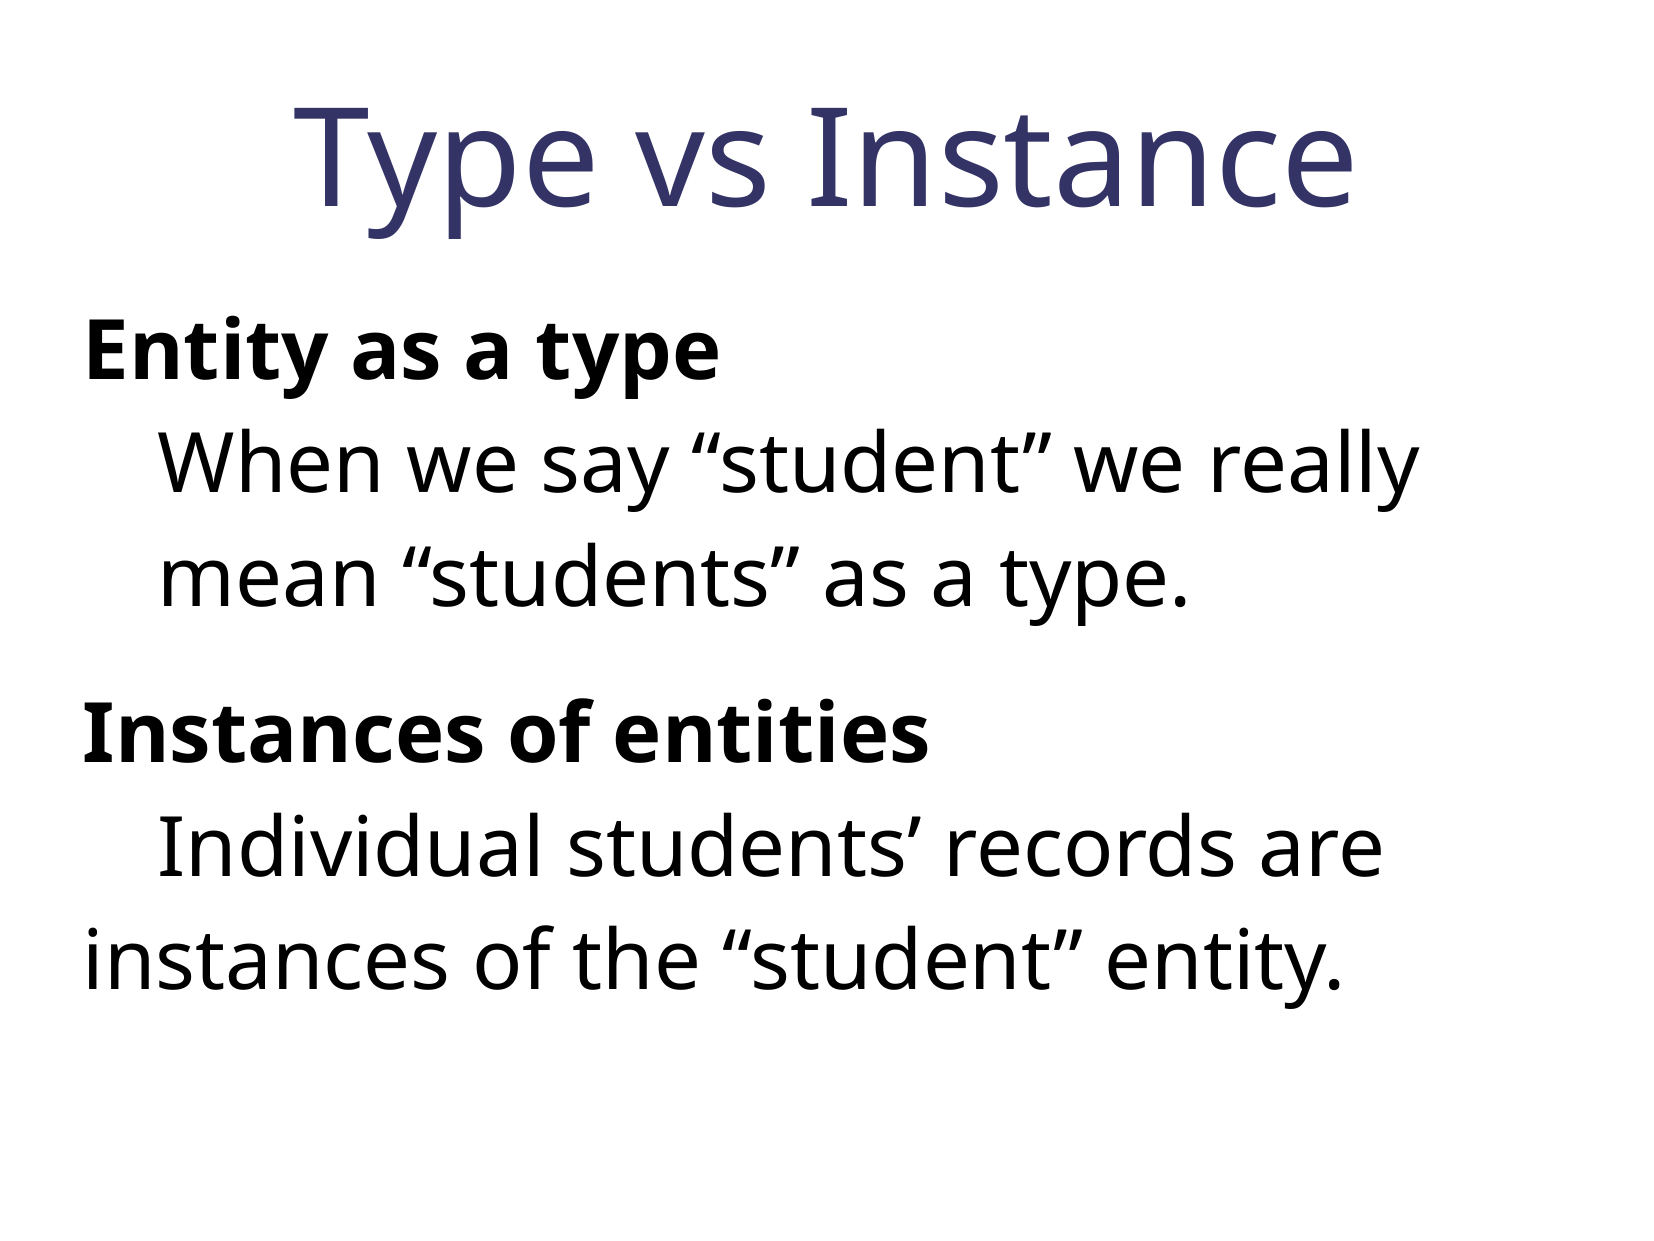

# Type vs Instance
Entity as a type
	When we say “student” we really
	mean “students” as a type.
Instances of entities
	Individual students’ records are 	instances of the “student” entity.